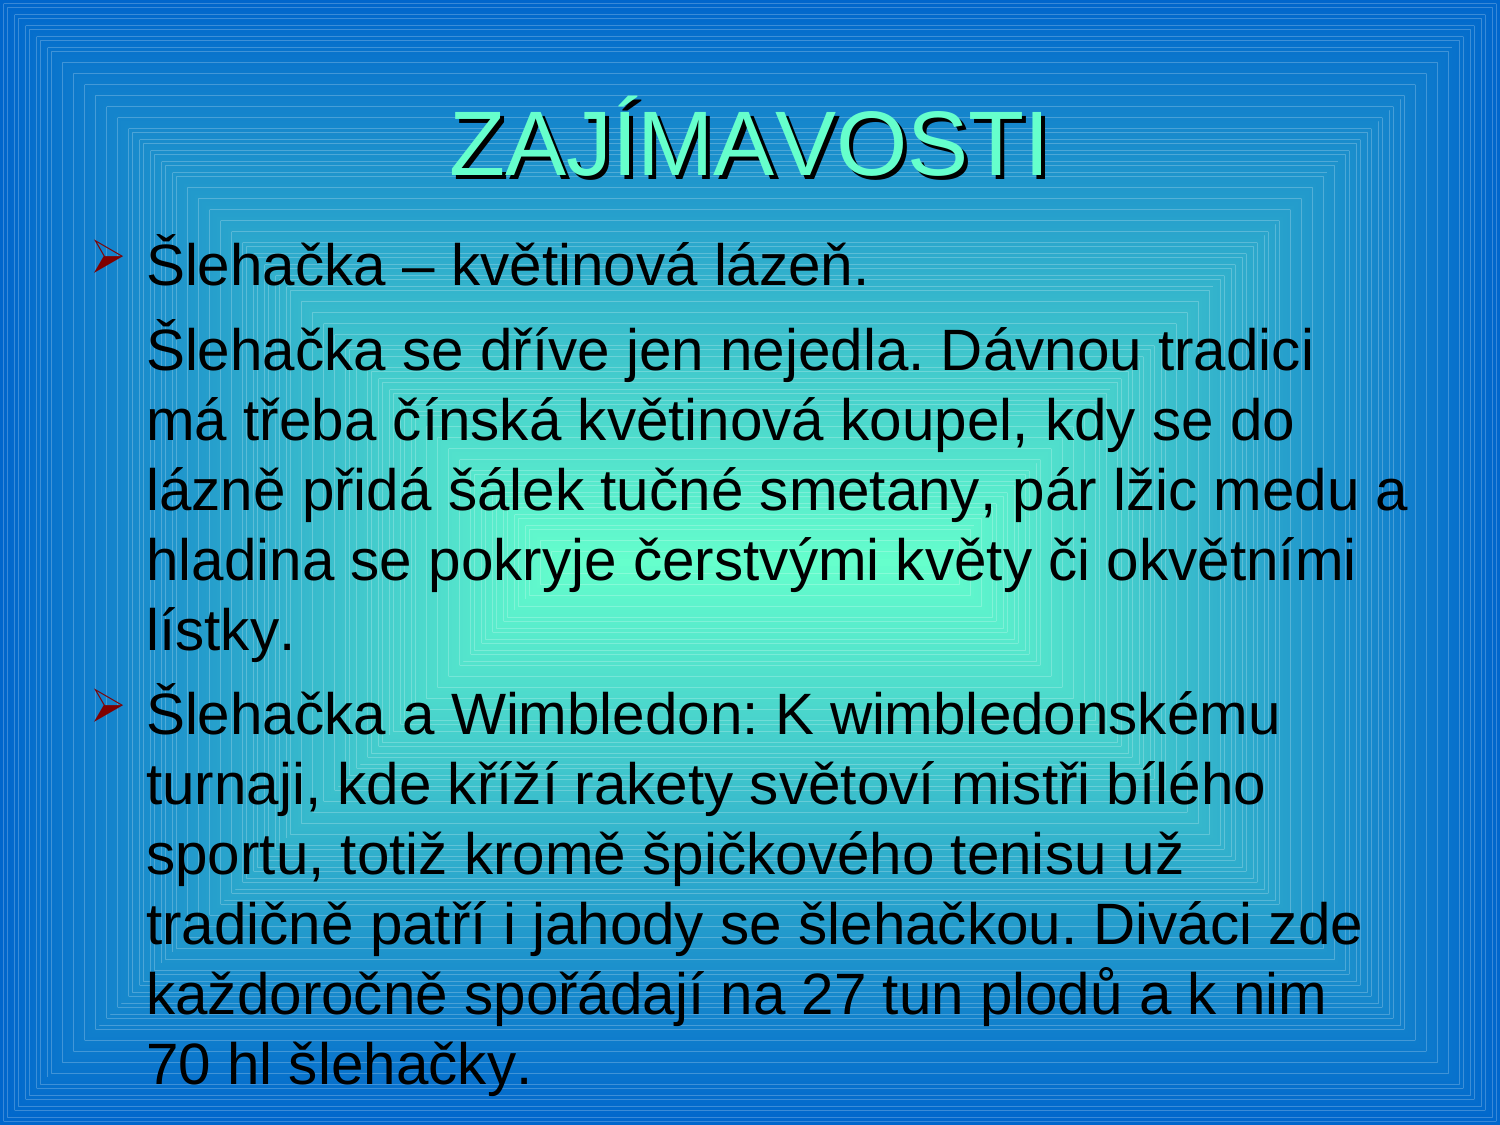

# ZAJÍMAVOSTI
Šlehačka – květinová lázeň.
	Šlehačka se dříve jen nejedla. Dávnou tradici má třeba čínská květinová koupel, kdy se do lázně přidá šálek tučné smetany, pár lžic medu a hladina se pokryje čerstvými květy či okvětními lístky.
Šlehačka a Wimbledon: K wimbledonskému turnaji, kde kříží rakety světoví mistři bílého sportu, totiž kromě špičkového tenisu už tradičně patří i jahody se šlehačkou. Diváci zde každoročně spořádají na 27 tun plodů a k nim 70 hl šlehačky.